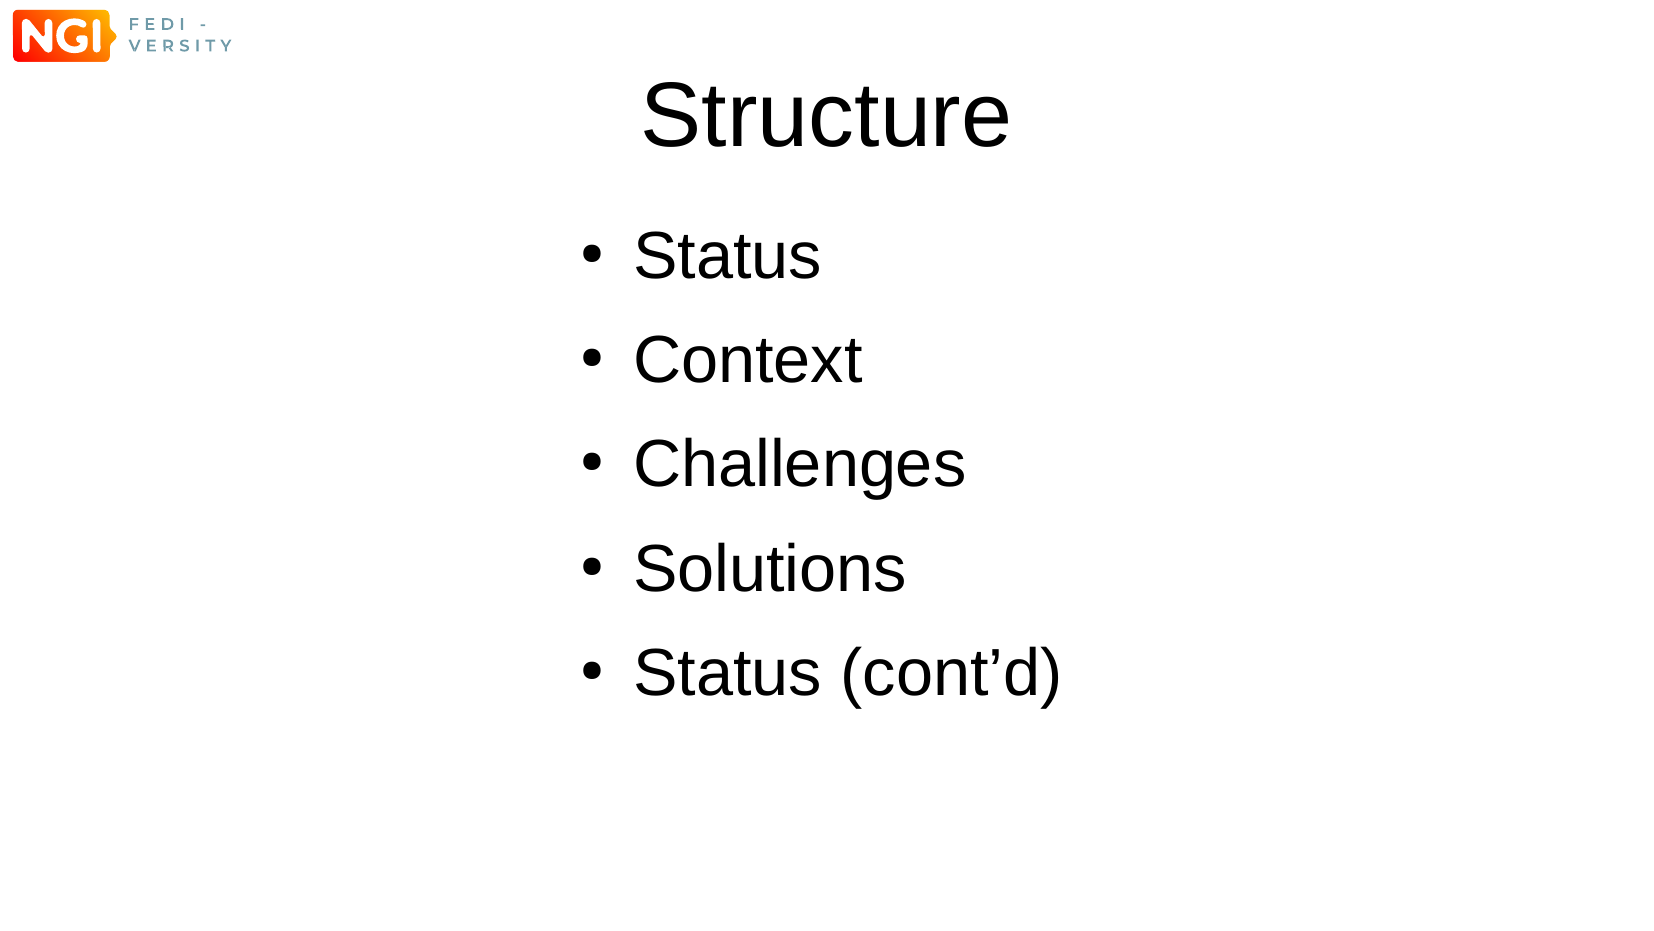

# Structure
Status
Context
Challenges
Solutions
Status (cont’d)